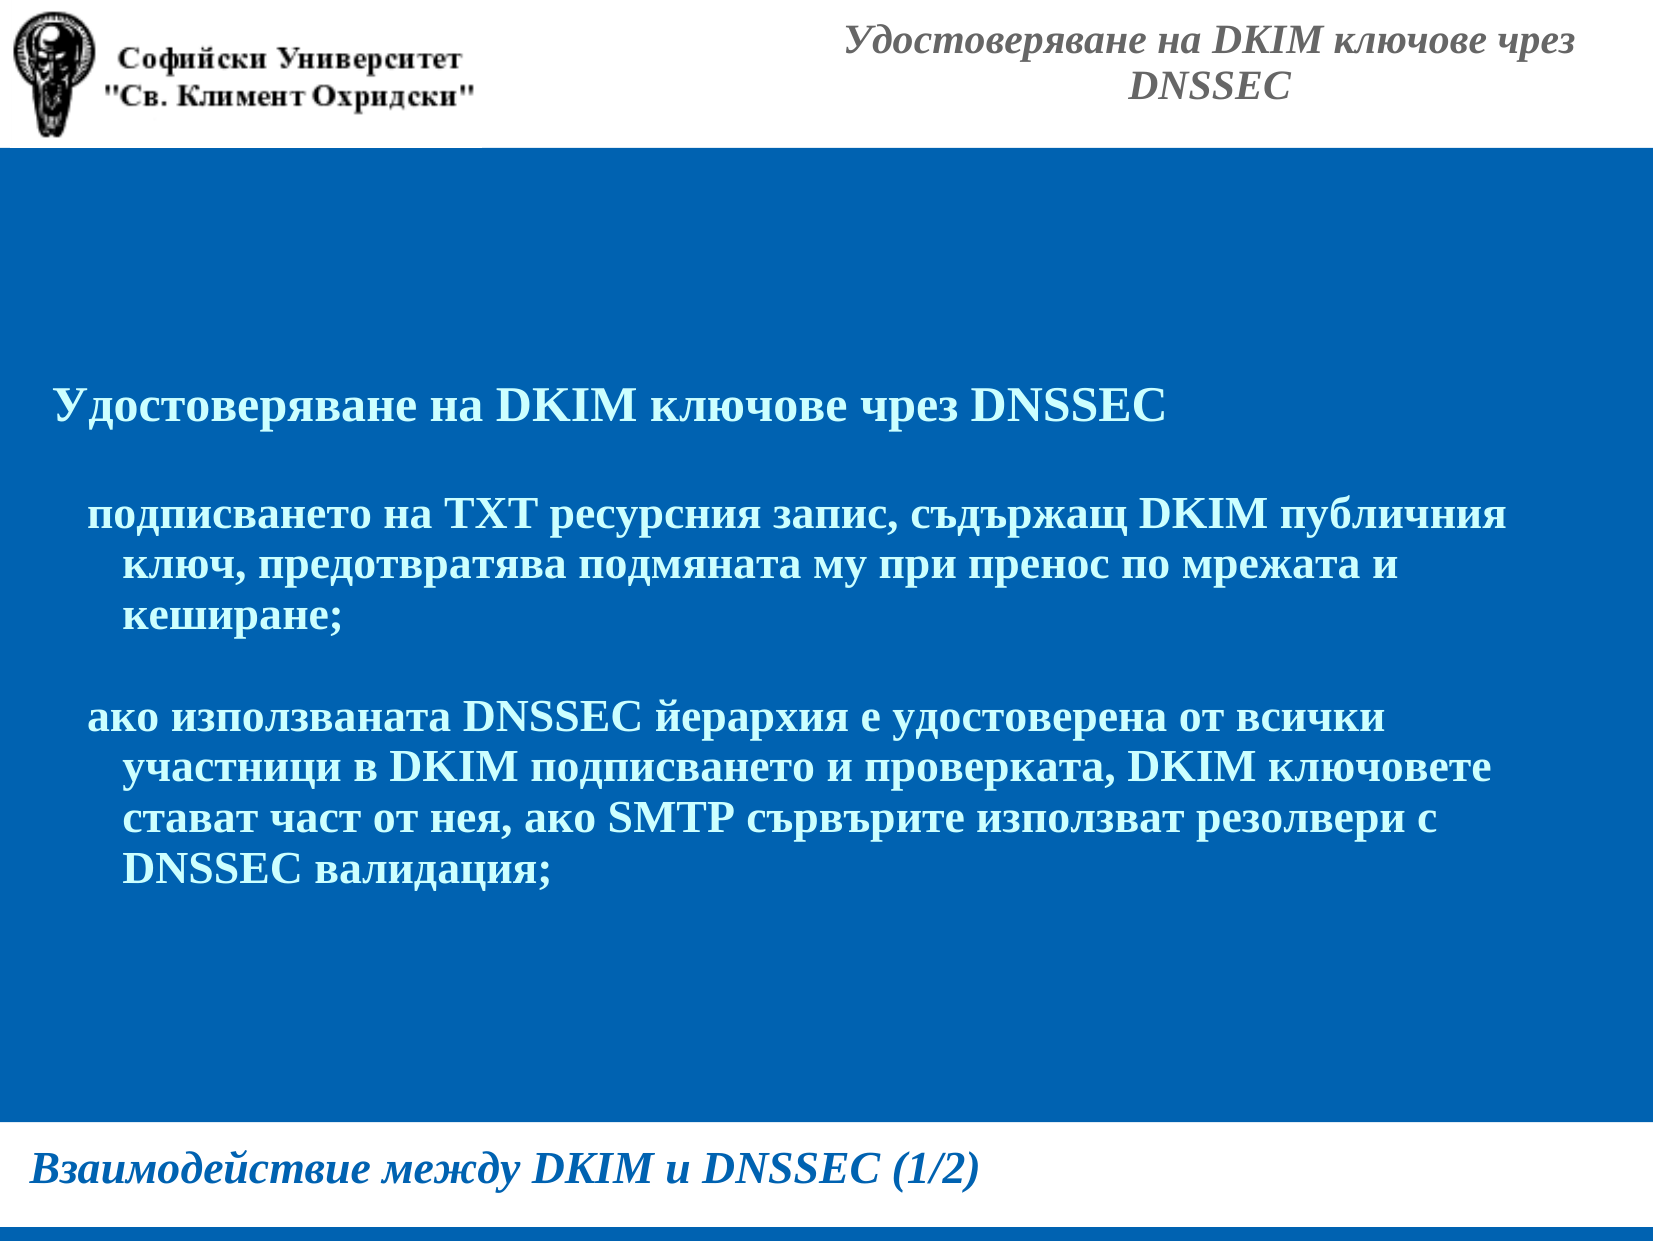

# Удостоверяване на DKIM ключове чрез DNSSEC
Удостоверяване на DKIM ключове чрез DNSSEC
подписването на TXT ресурсния запис, съдържащ DKIM публичния ключ, предотвратява подмяната му при пренос по мрежата и кеширане;
ако използваната DNSSEC йерархия е удостоверена от всички участници в DKIM подписването и проверката, DKIM ключовете стават част от нея, ако SMTP сървърите използват резолвери с DNSSEC валидация;
Взаимодействие между DKIM и DNSSEC (1/2)